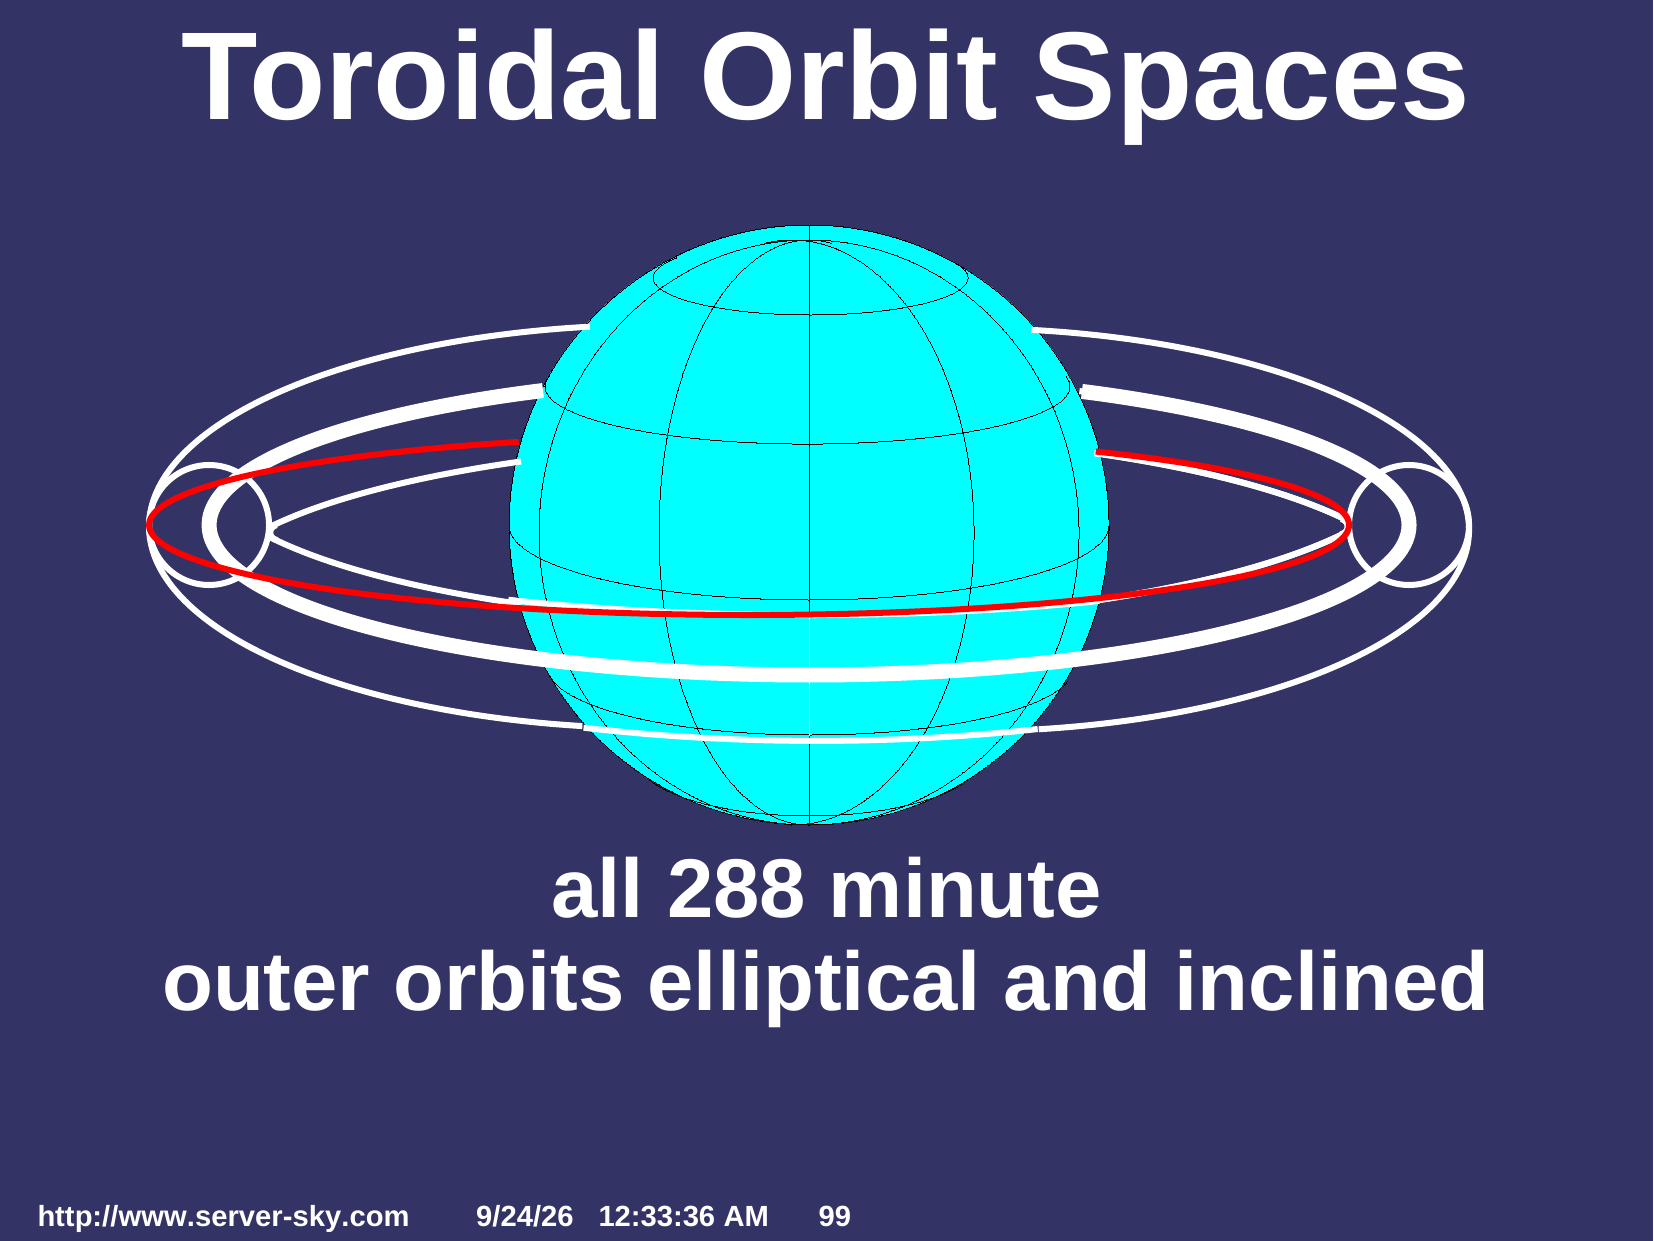

Toroidal Orbit Spaces
all 288 minute
outer orbits elliptical and inclined